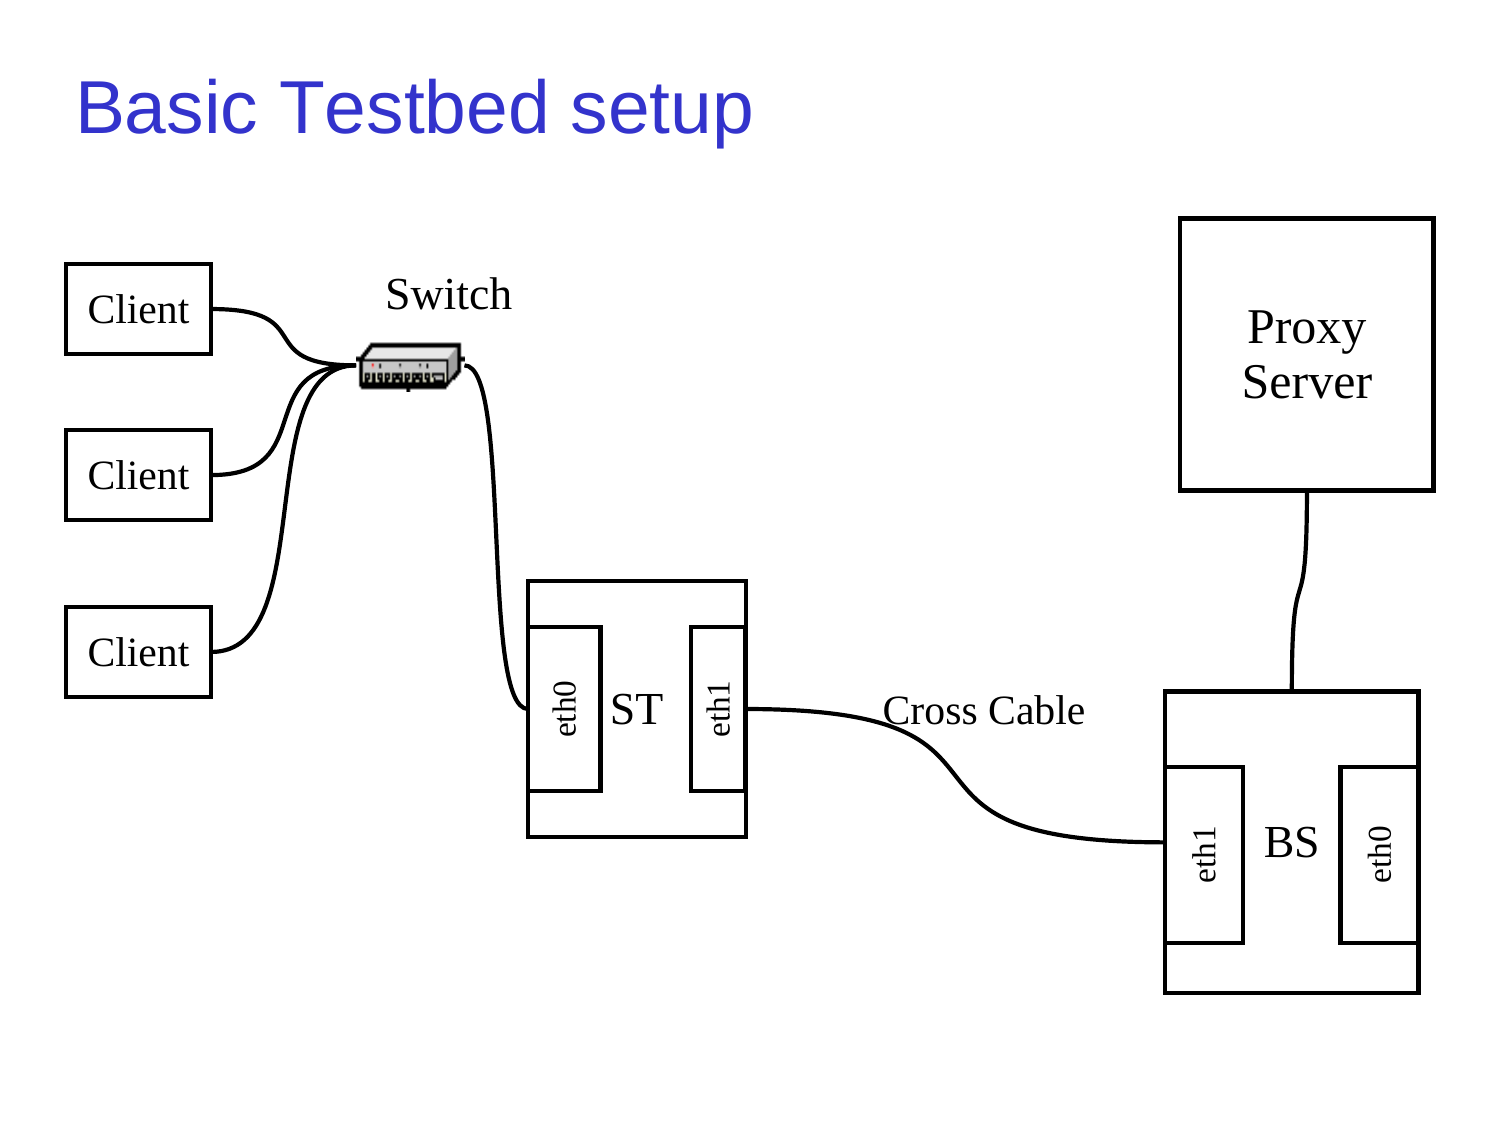

# Basic Testbed setup
Proxy
Server
Switch
Client
Client
ST
eth0
eth1
Client
Cross Cable
BS
eth1
eth0